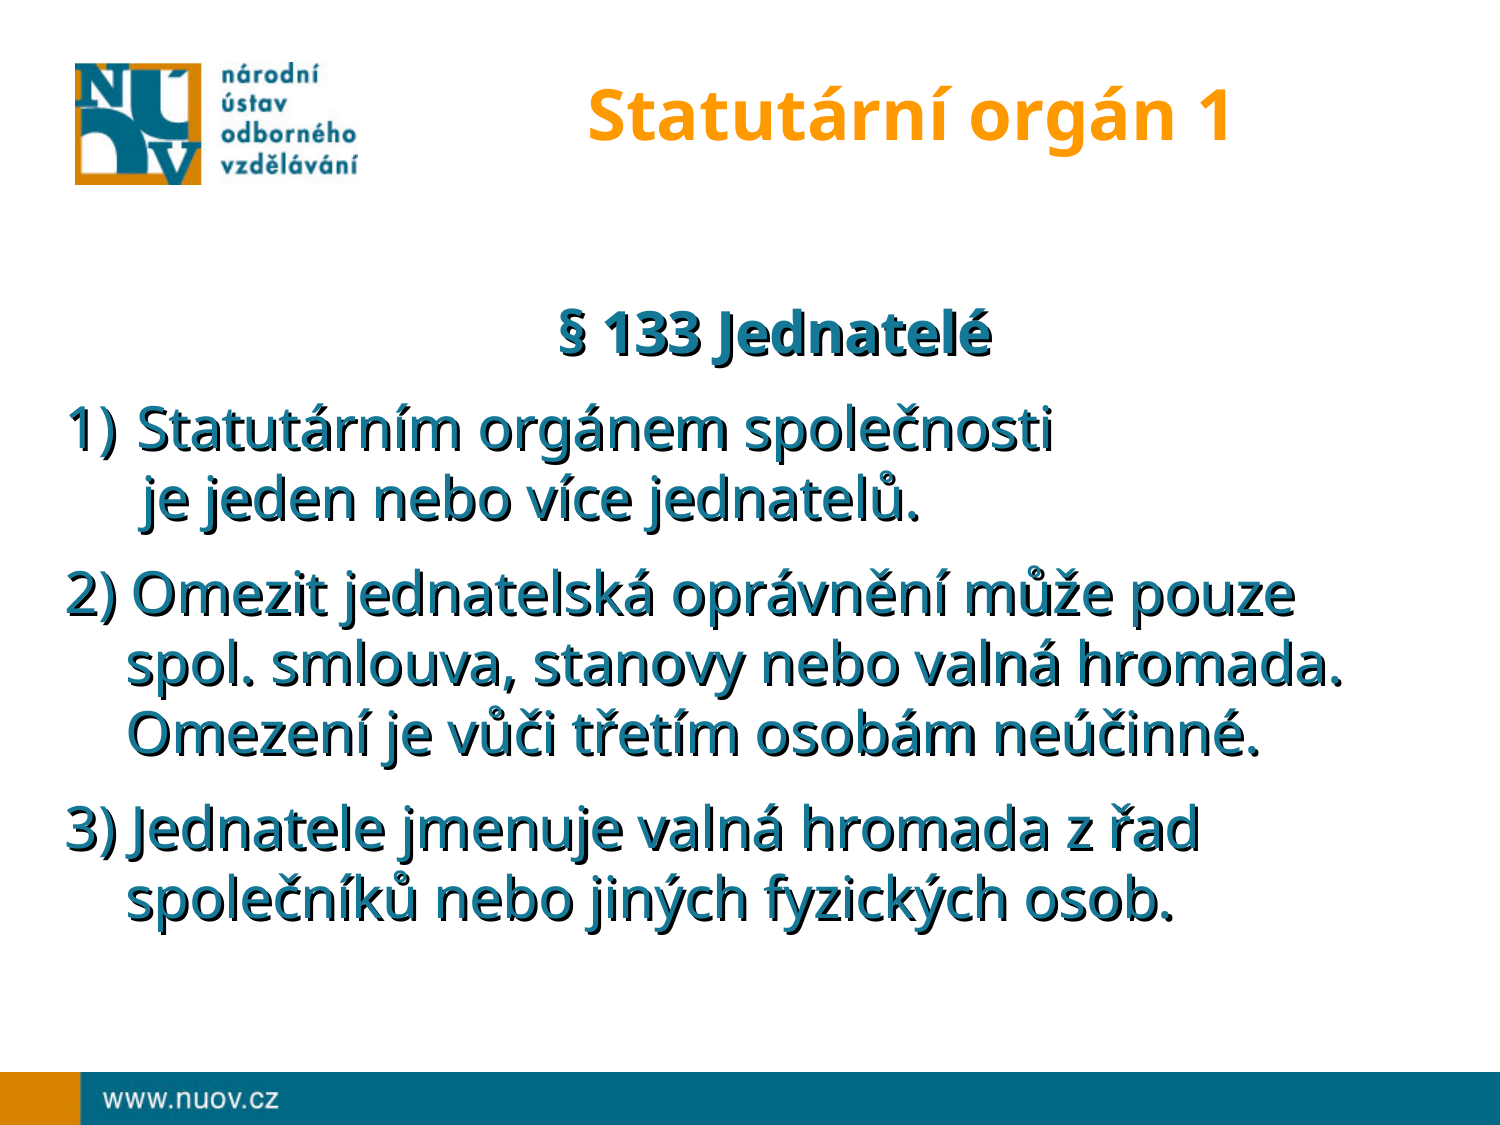

# Statutární orgán 1
§ 133 Jednatelé
 Statutárním orgánem společnosti
 je jeden nebo více jednatelů.
2) Omezit jednatelská oprávnění může pouze
 spol. smlouva, stanovy nebo valná hromada.
 Omezení je vůči třetím osobám neúčinné.
3) Jednatele jmenuje valná hromada z řad
 společníků nebo jiných fyzických osob.